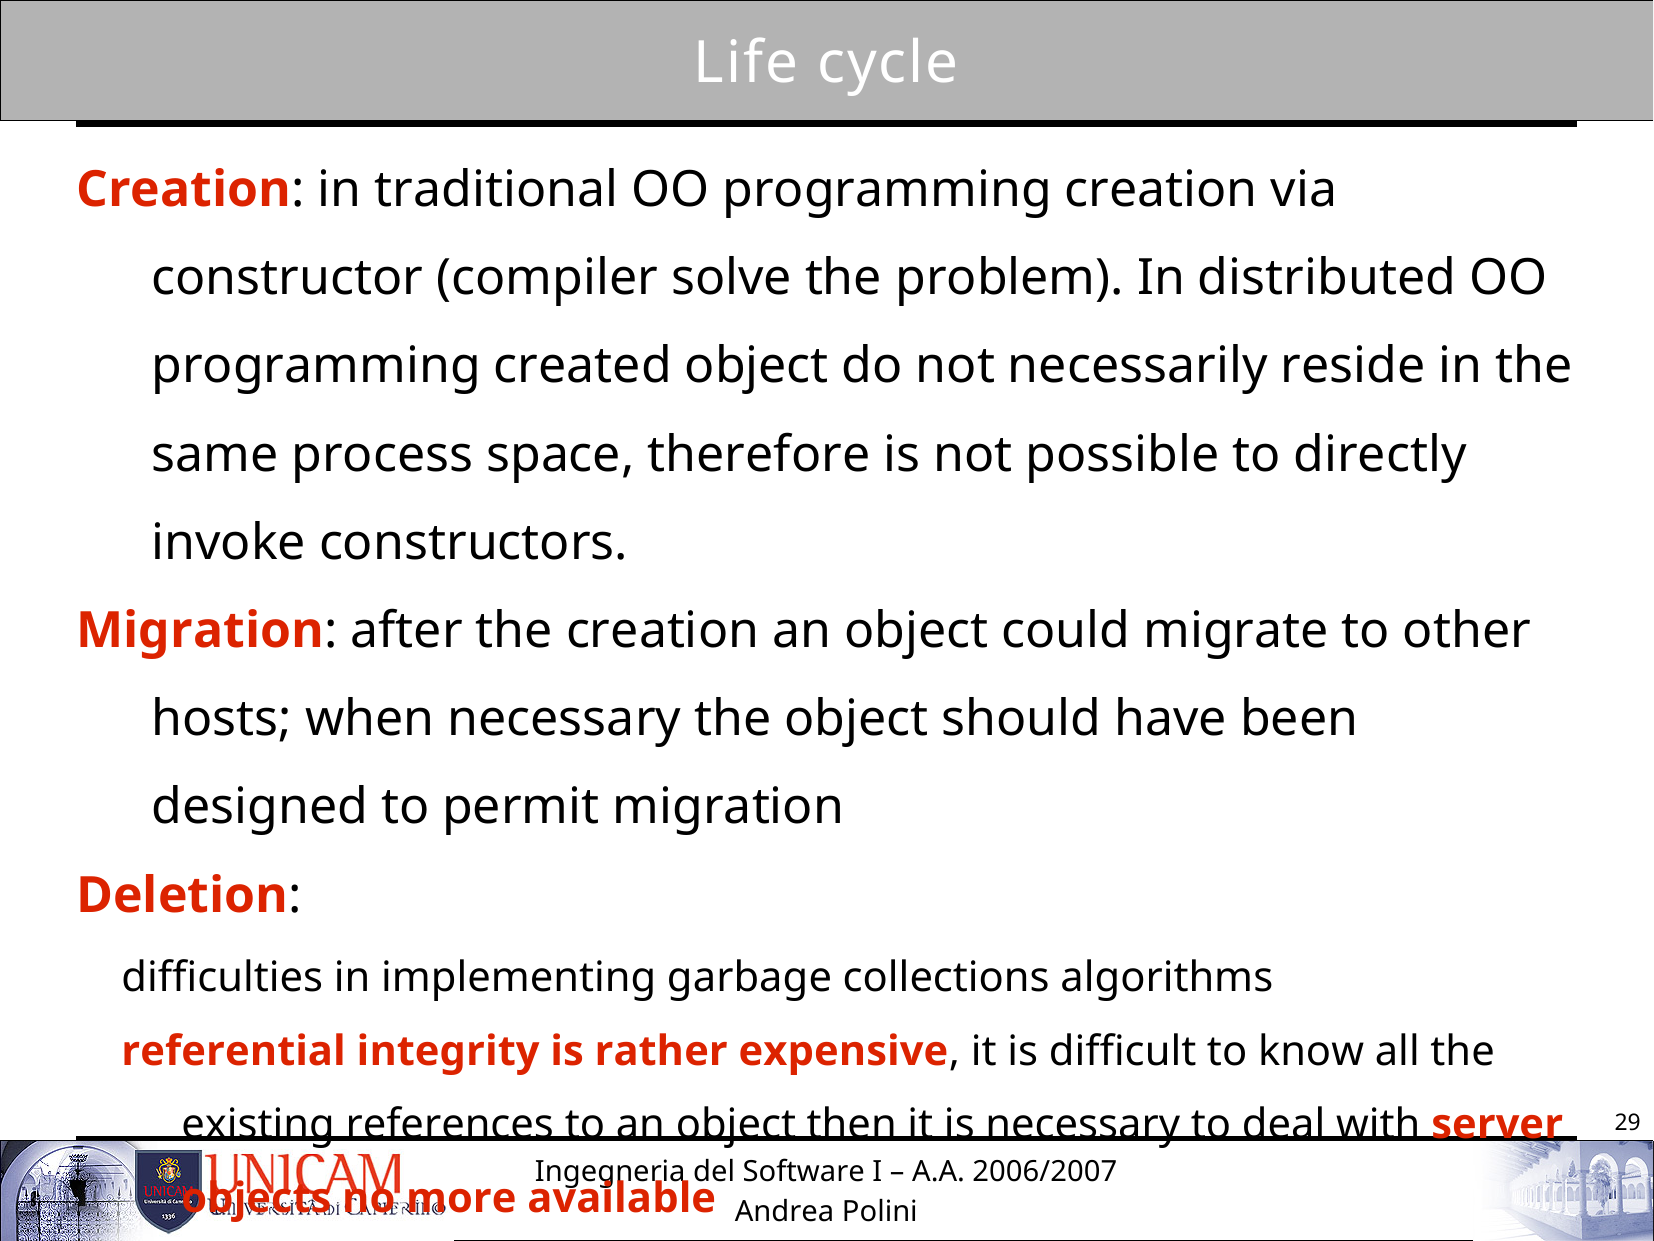

# Life cycle
Creation: in traditional OO programming creation via constructor (compiler solve the problem). In distributed OO programming created object do not necessarily reside in the same process space, therefore is not possible to directly invoke constructors.
Migration: after the creation an object could migrate to other hosts; when necessary the object should have been designed to permit migration
Deletion:
difficulties in implementing garbage collections algorithms
referential integrity is rather expensive, it is difficult to know all the existing references to an object then it is necessary to deal with server objects no more available
29